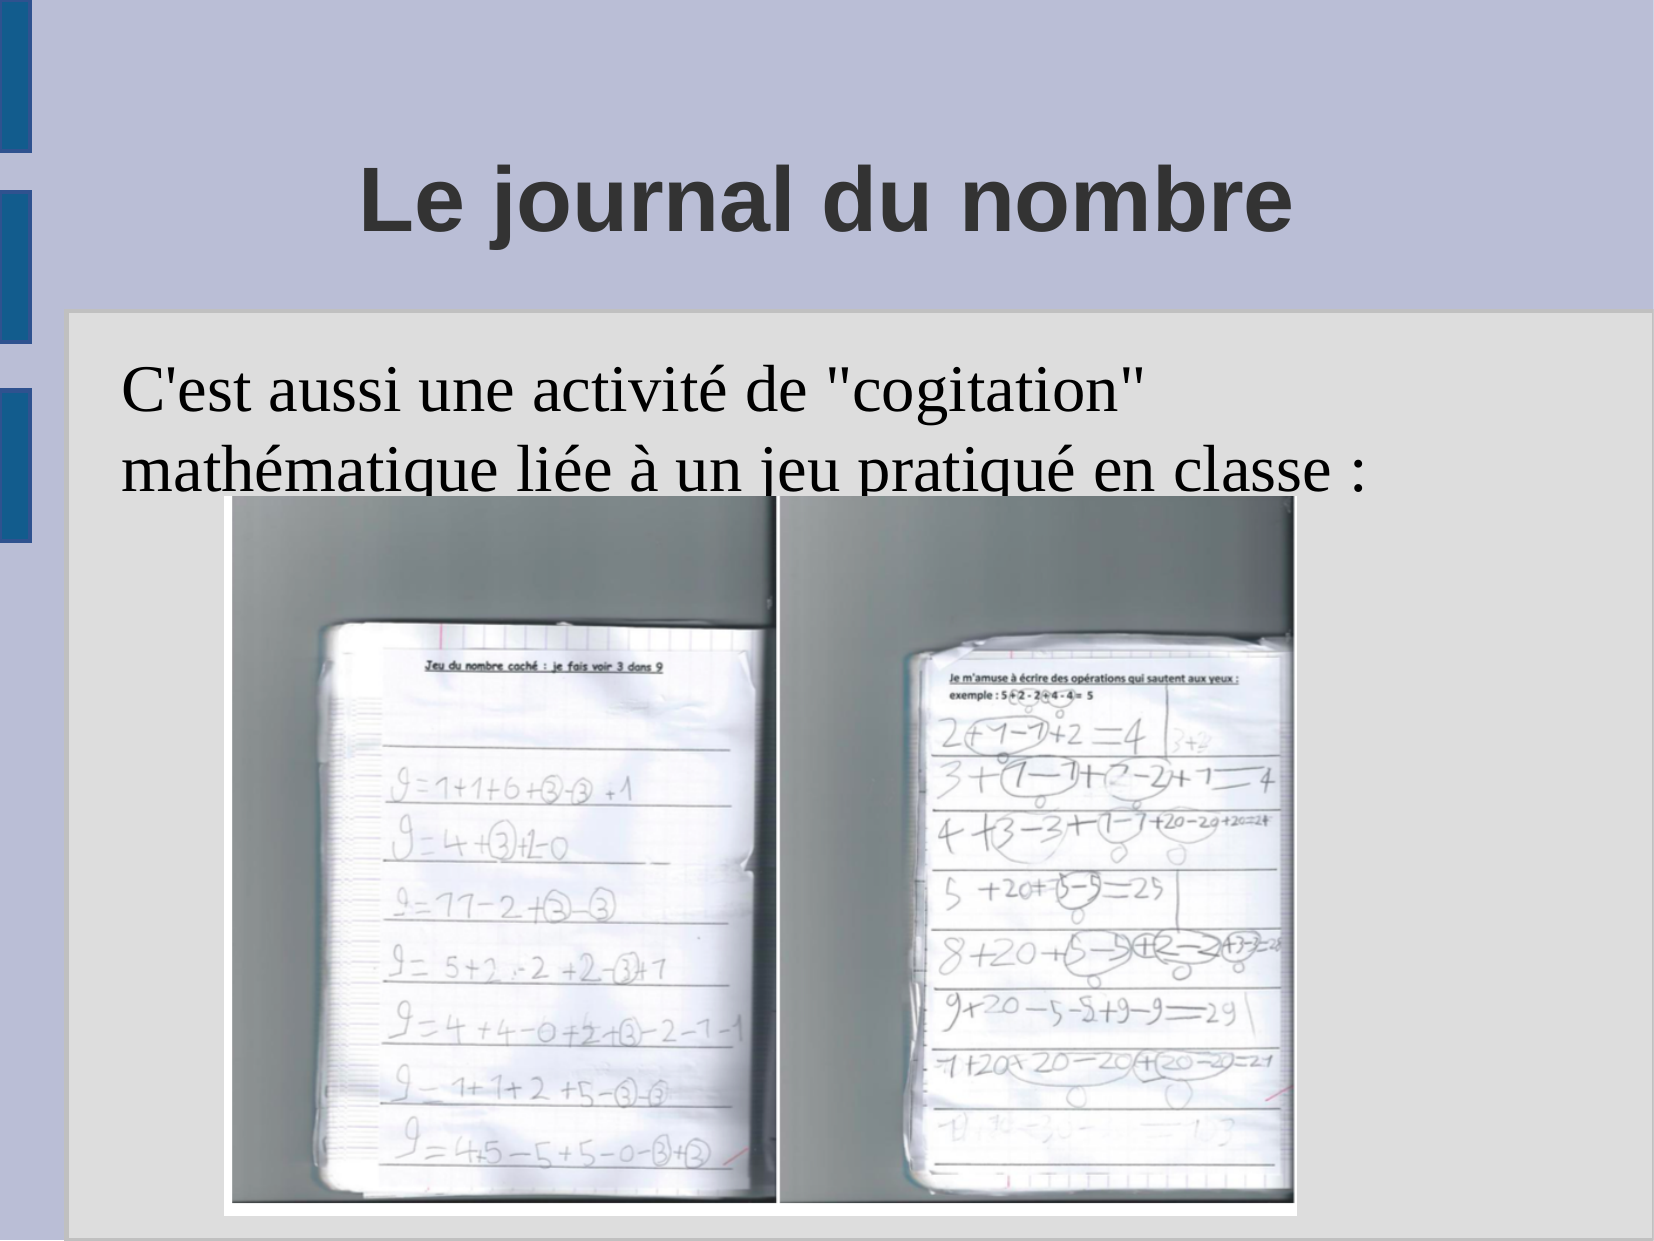

# Le journal du nombre
C'est aussi une activité de "cogitation" mathématique liée à un jeu pratiqué en classe :